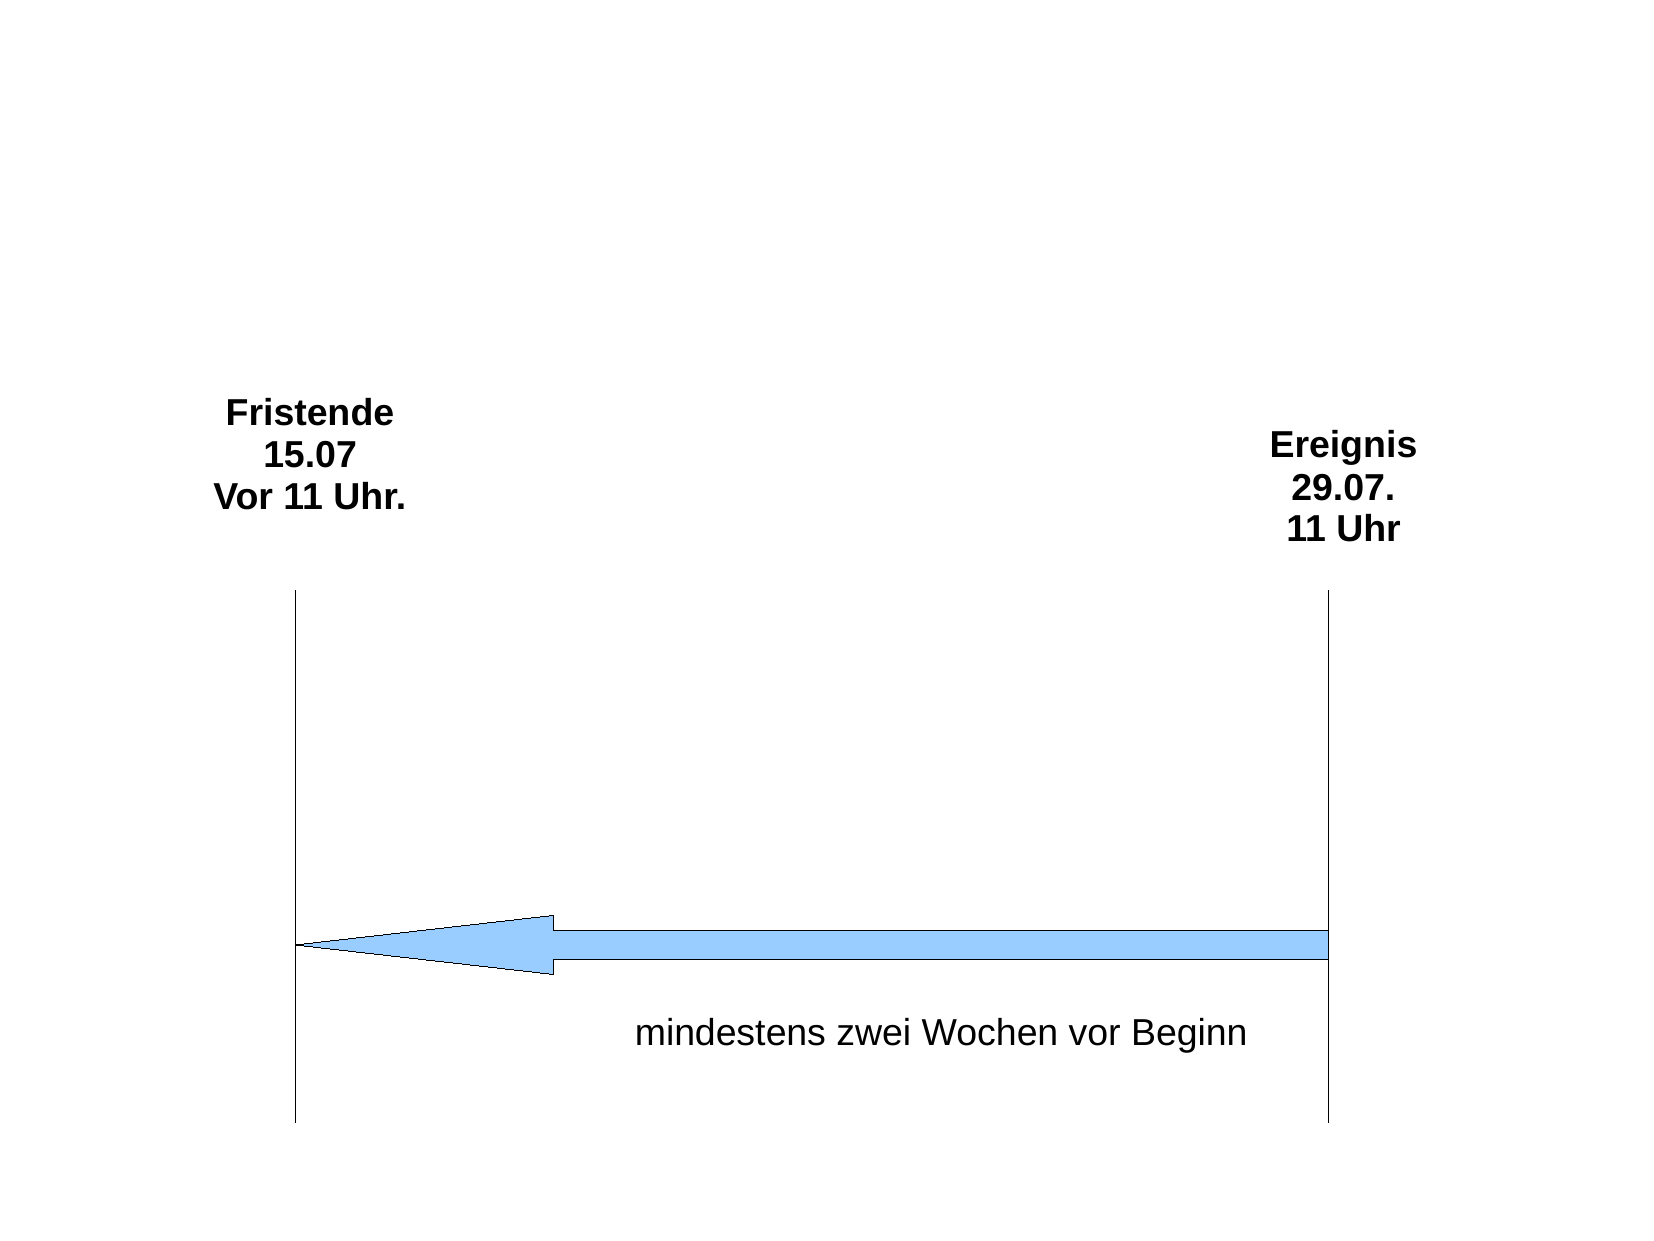

Fristende
15.07
Vor 11 Uhr.
Ereignis
29.07.
11 Uhr
mindestens zwei Wochen vor Beginn